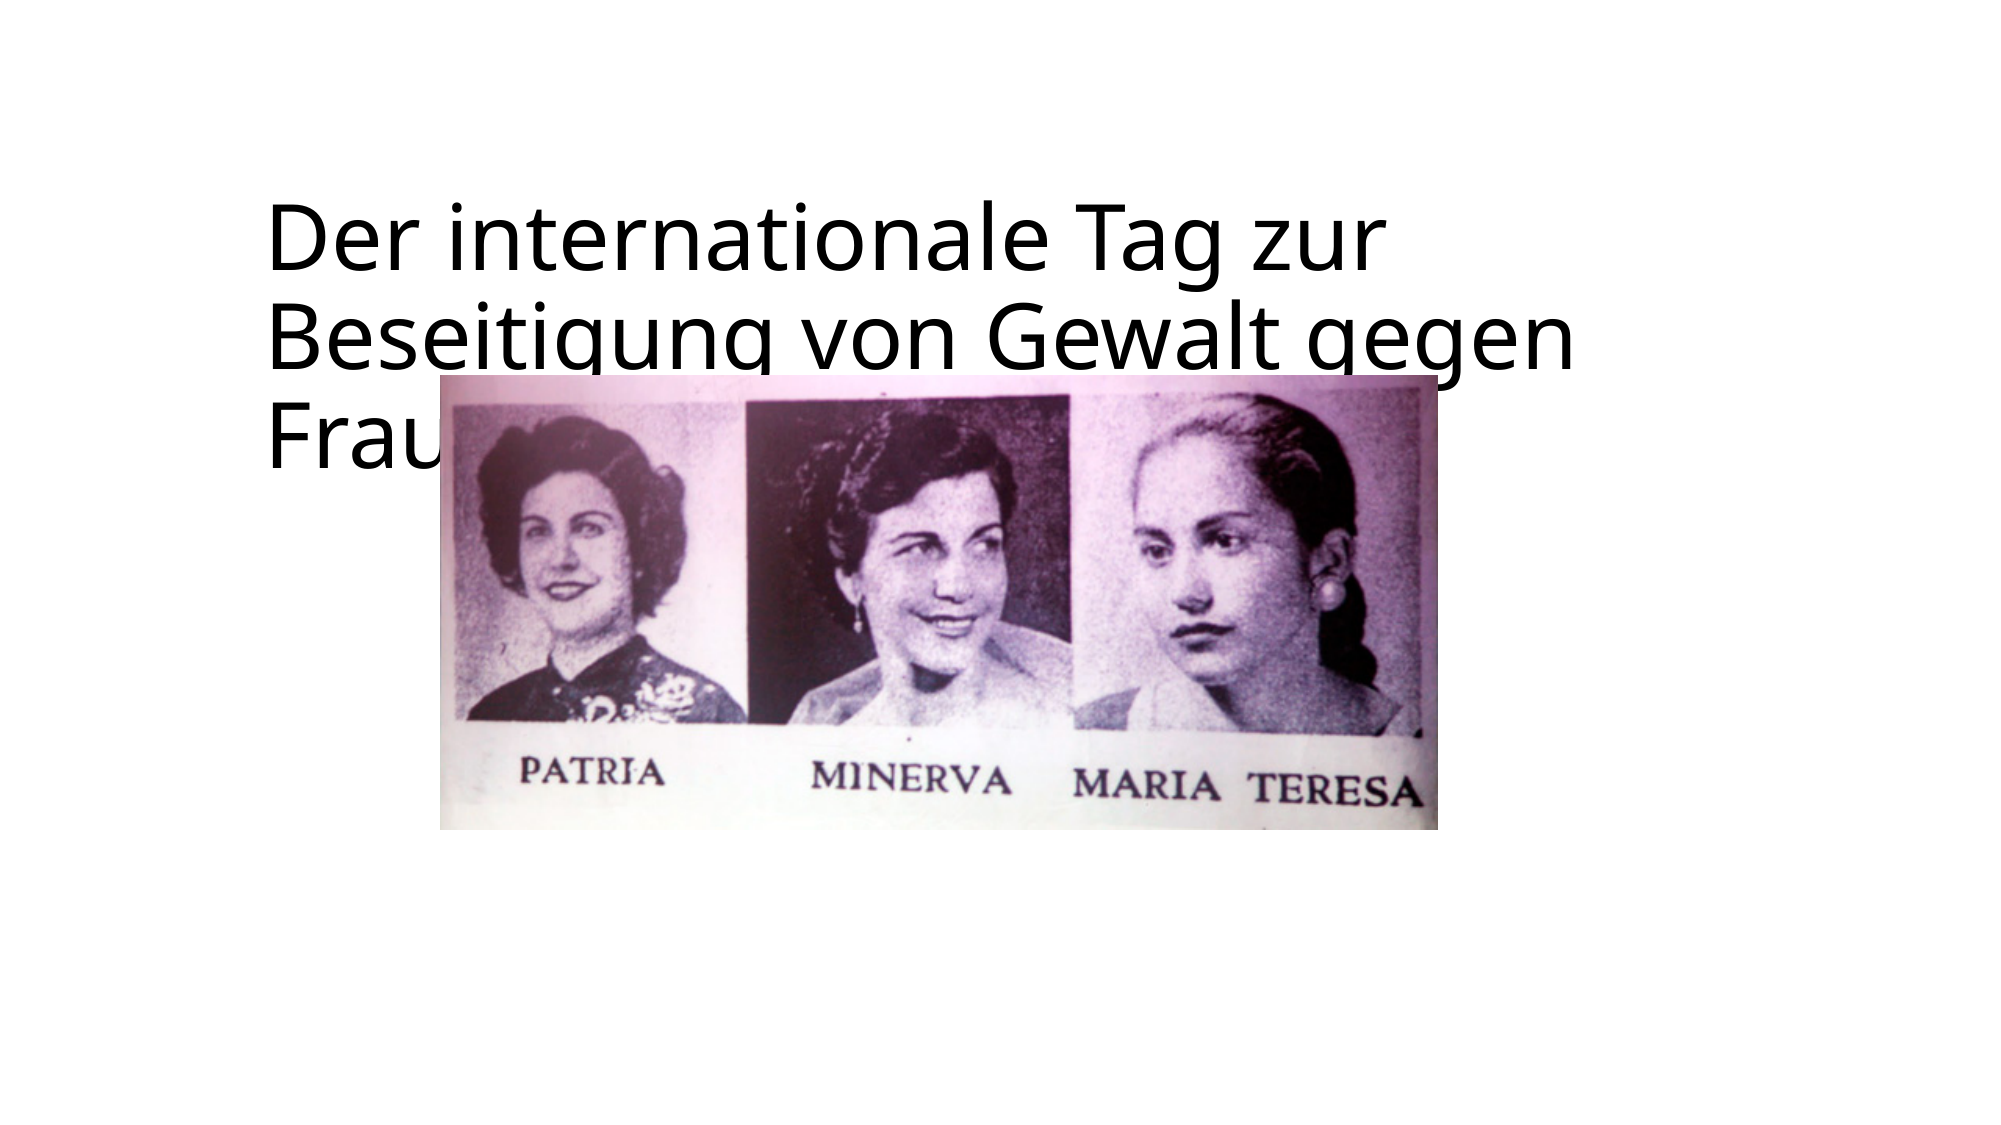

# Der internationale Tag zur Beseitigung von Gewalt gegen Frauen